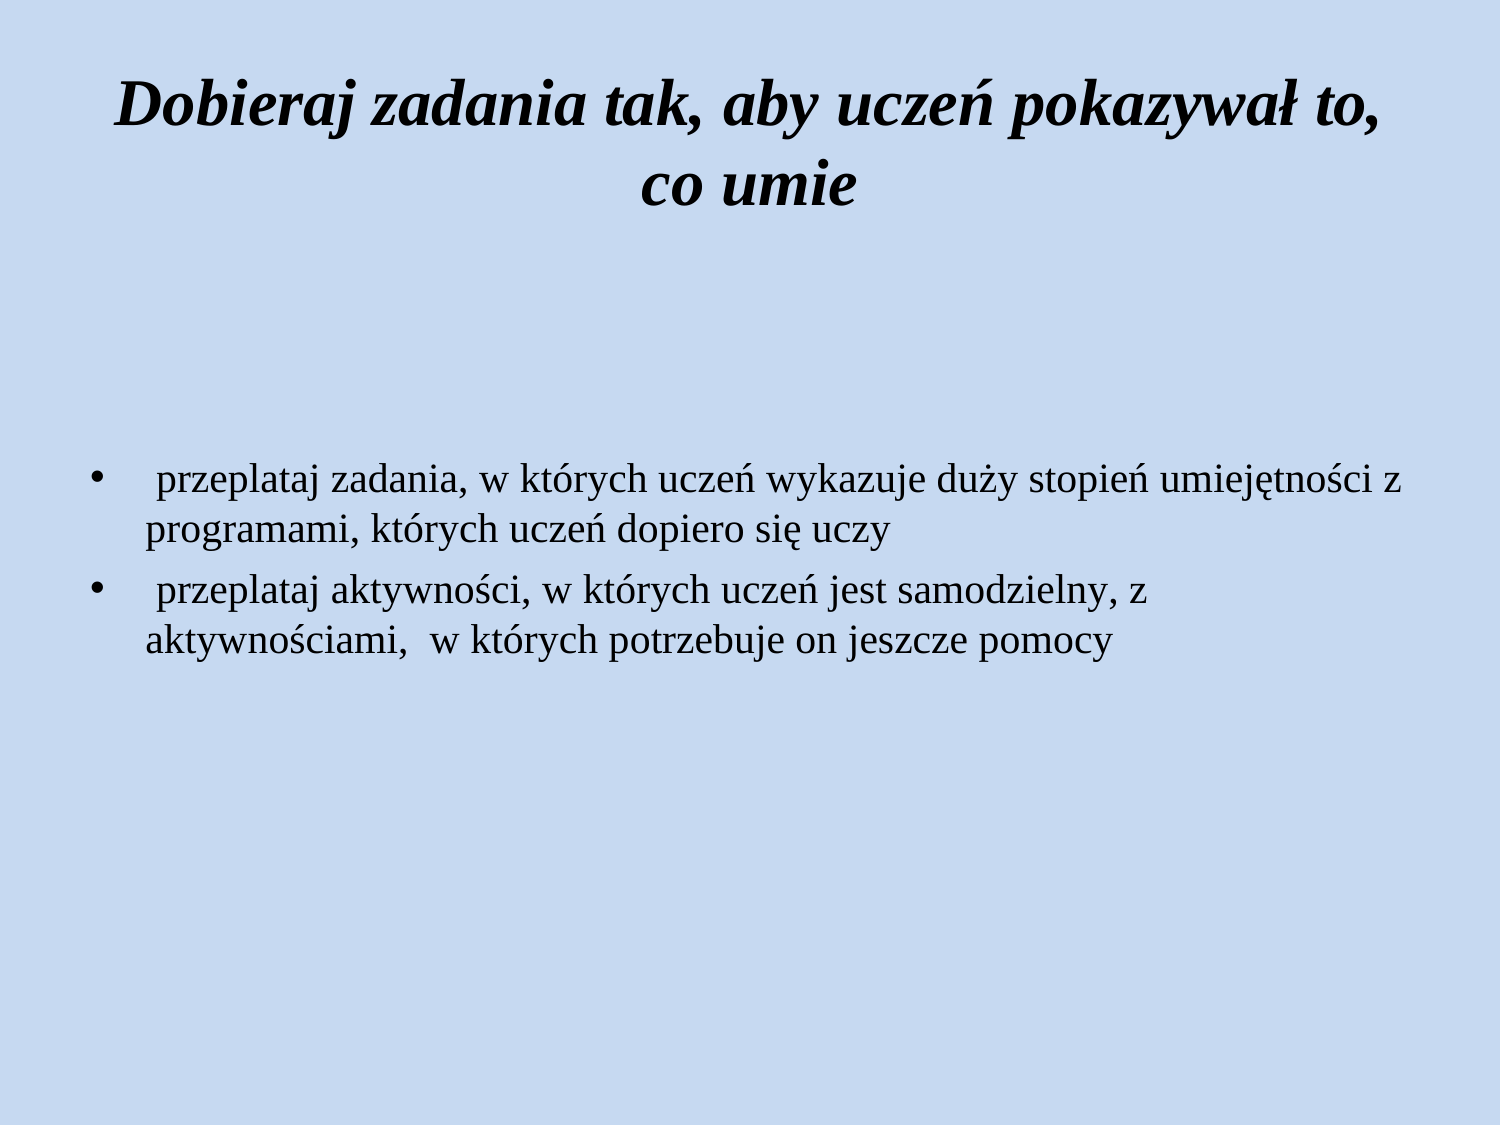

Dobieraj zadania tak, aby uczeń pokazywał to, co umie
 przeplataj zadania, w których uczeń wykazuje duży stopień umiejętności z programami, których uczeń dopiero się uczy
 przeplataj aktywności, w których uczeń jest samodzielny, z aktywnościami, w których potrzebuje on jeszcze pomocy